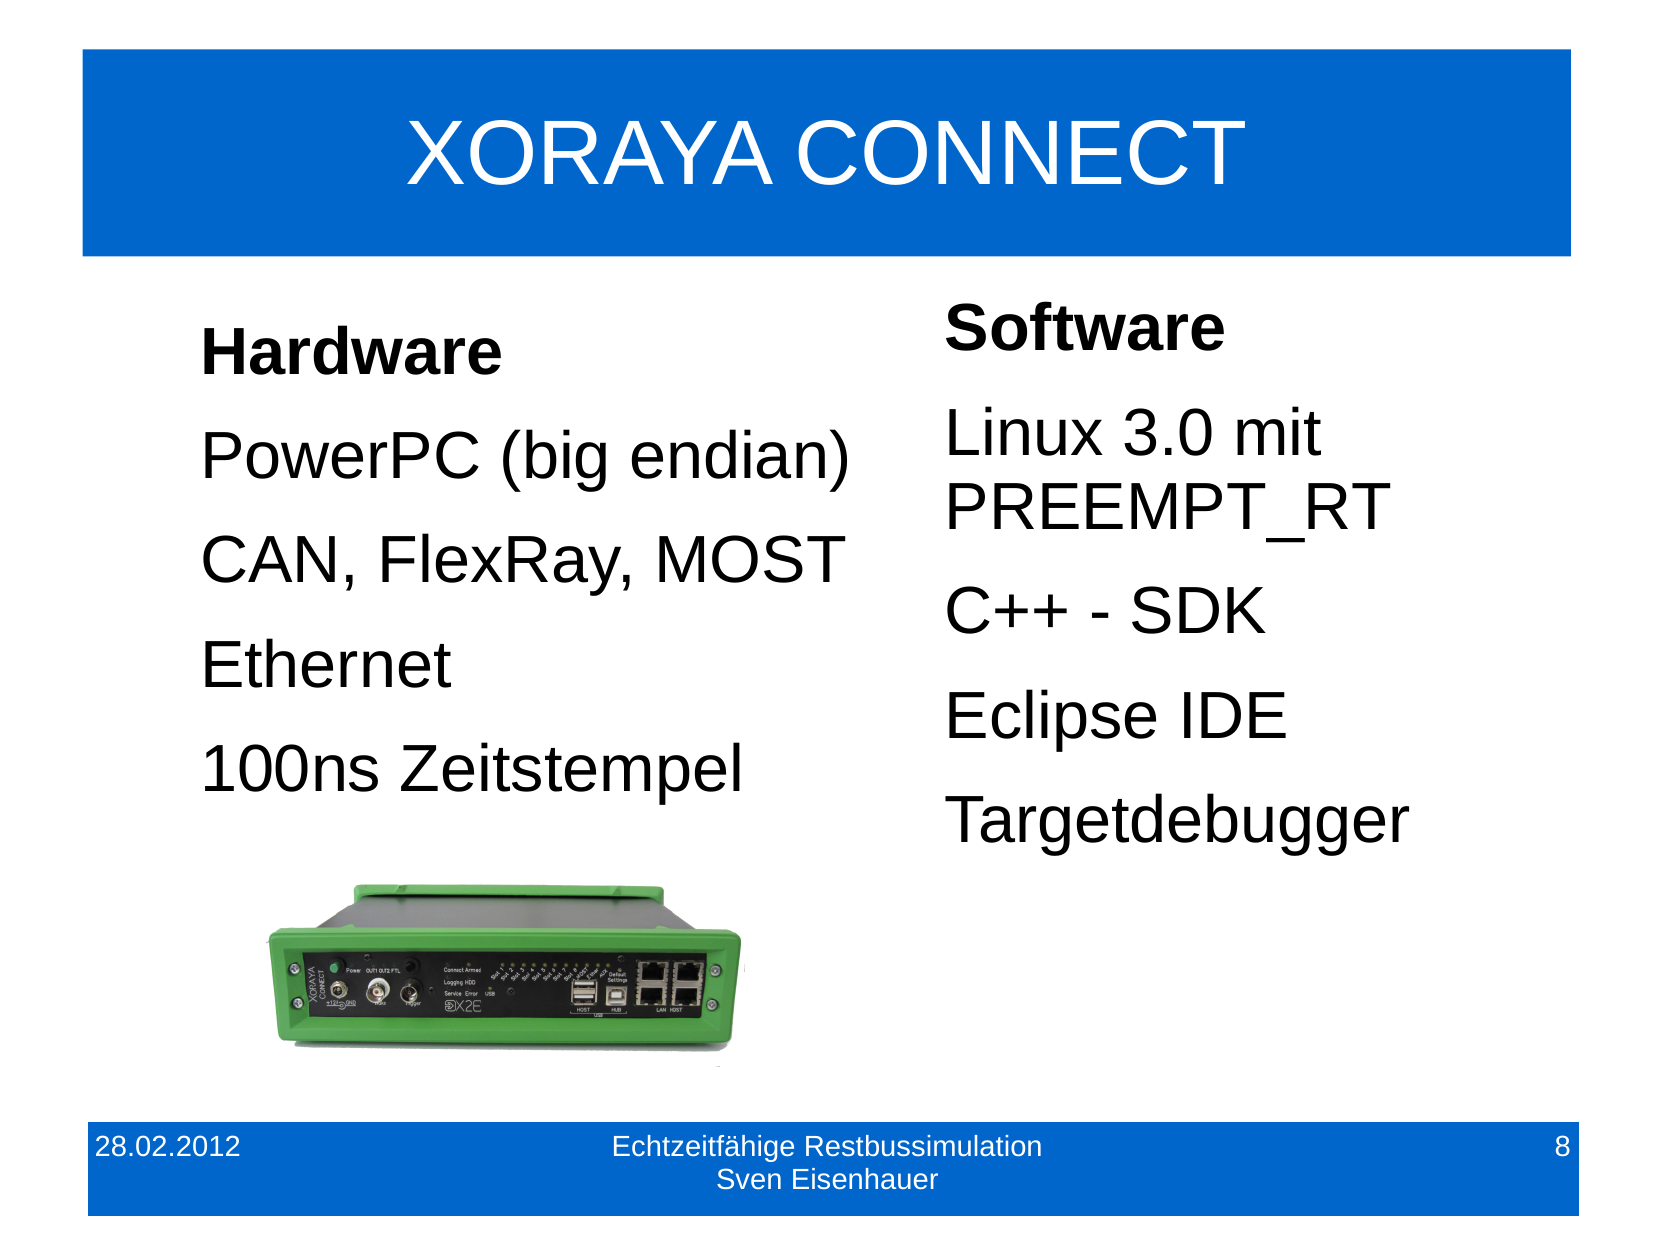

# XORAYA CONNECT
Software
Linux 3.0 mit PREEMPT_RT
C++ - SDK
Eclipse IDE
Targetdebugger
Hardware
PowerPC (big endian)
CAN, FlexRay, MOST
Ethernet
100ns Zeitstempel
28.02.2012
Echtzeitfähige Restbussimulation
8